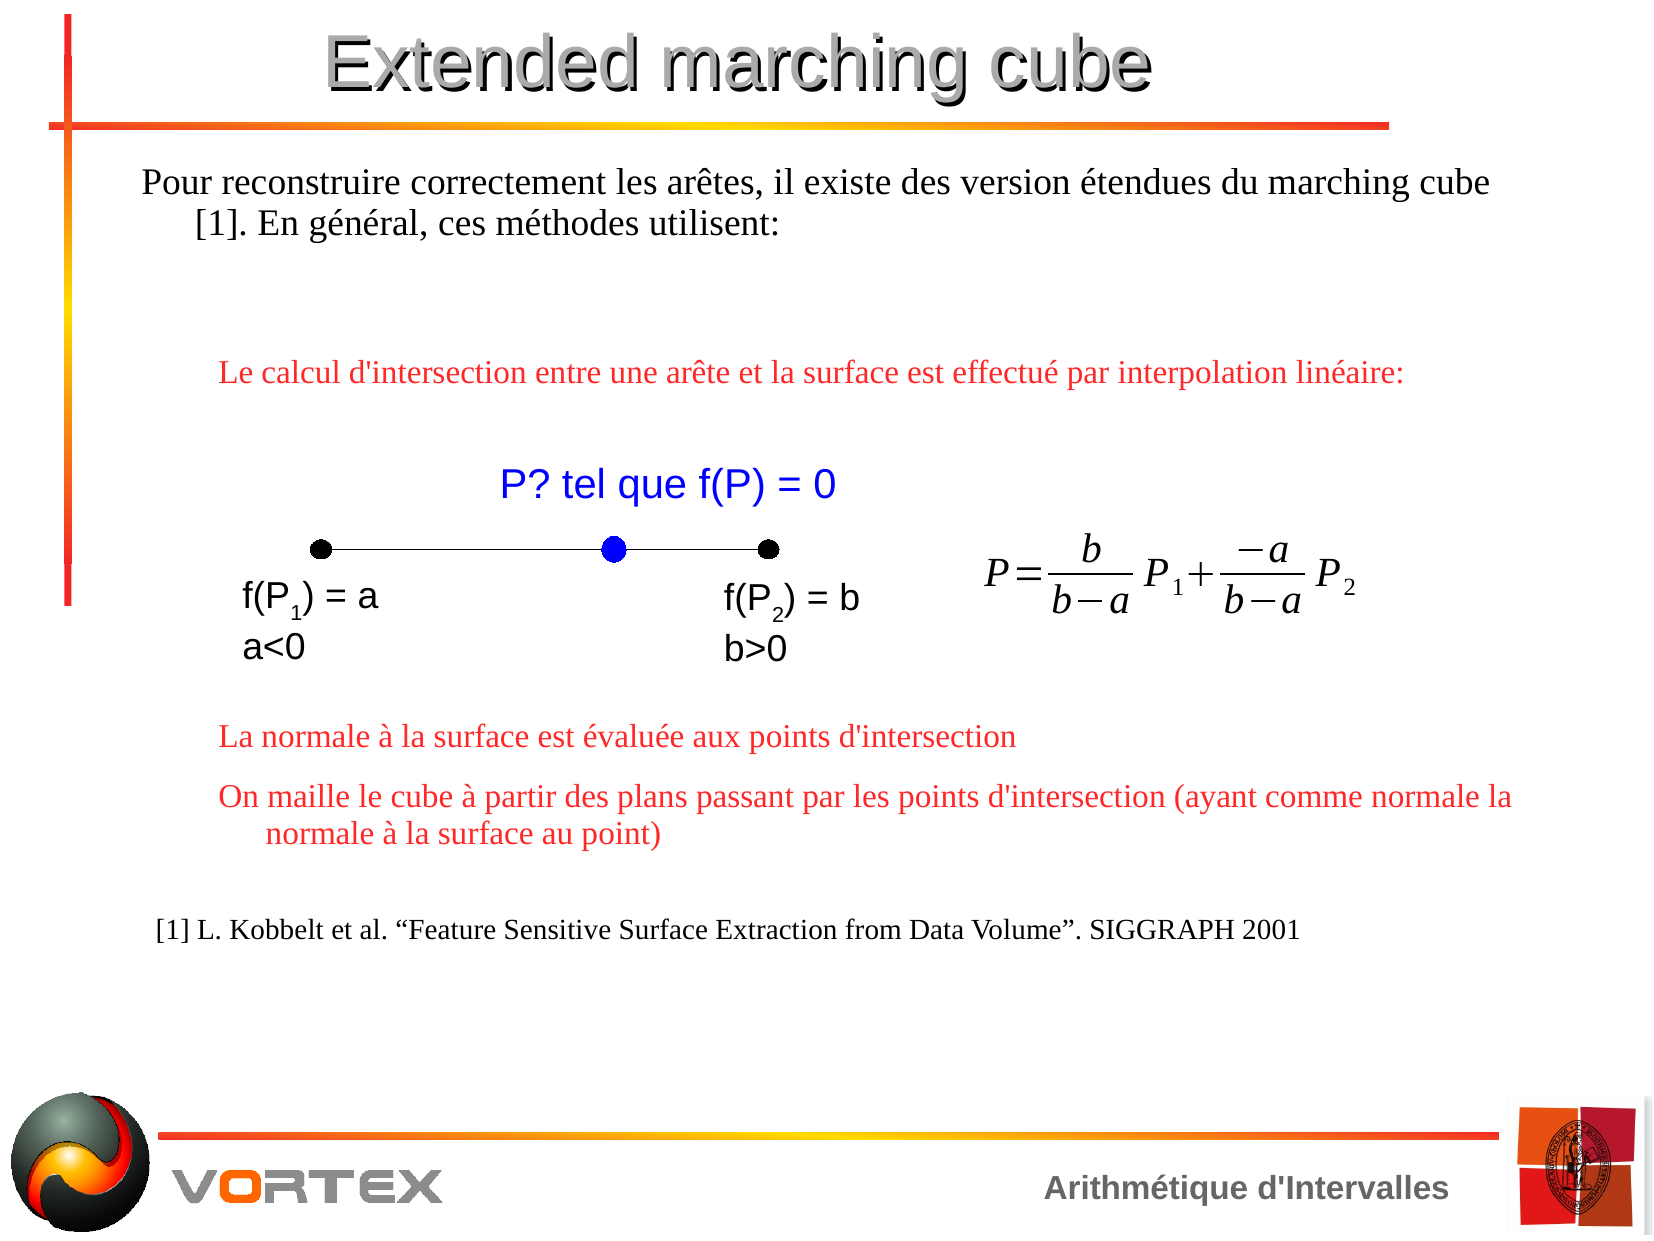

# Extended marching cube
Pour reconstruire correctement les arêtes, il existe des version étendues du marching cube [1]. En général, ces méthodes utilisent:
Le calcul d'intersection entre une arête et la surface est effectué par interpolation linéaire:
La normale à la surface est évaluée aux points d'intersection
On maille le cube à partir des plans passant par les points d'intersection (ayant comme normale la normale à la surface au point)
[1] L. Kobbelt et al. “Feature Sensitive Surface Extraction from Data Volume”. SIGGRAPH 2001
P? tel que f(P) = 0
f(P1) = a
a<0
f(P2) = b
b>0